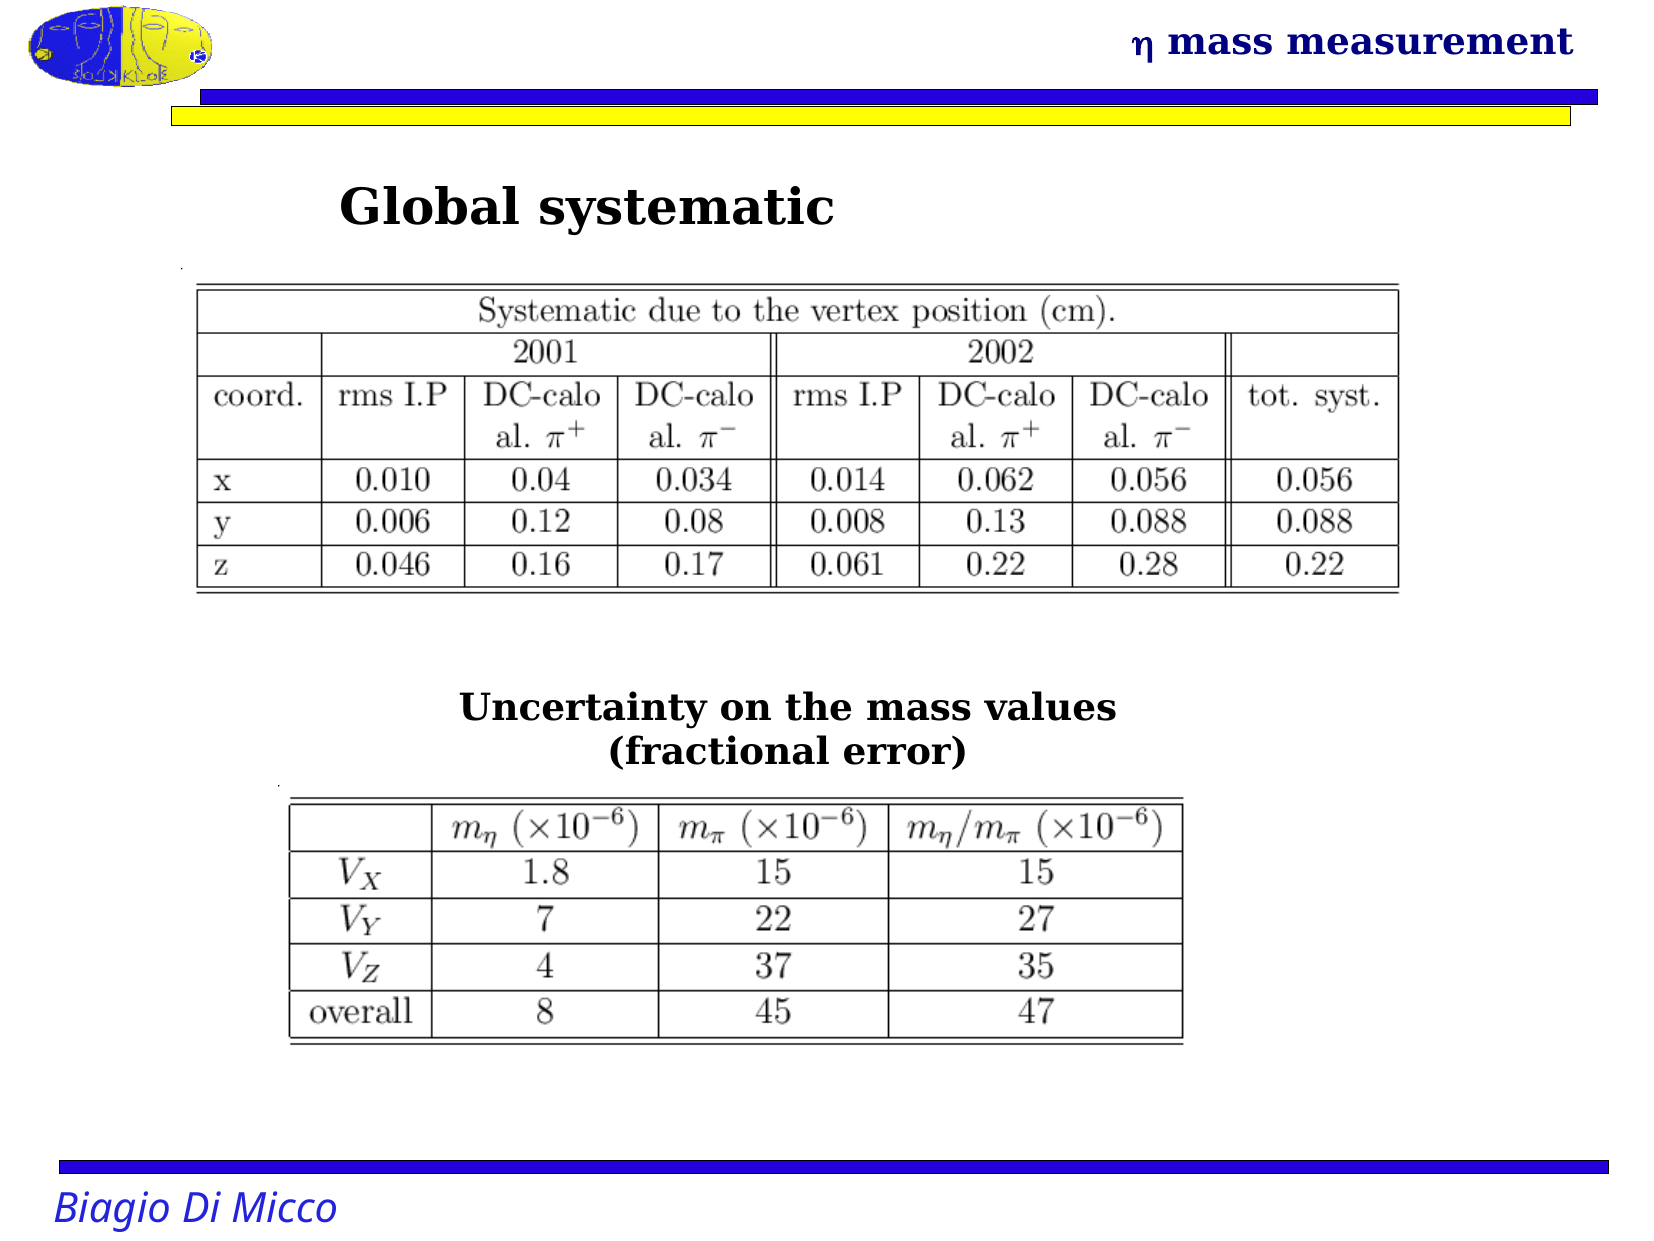

Global systematic
Uncertainty on the mass values (fractional error)